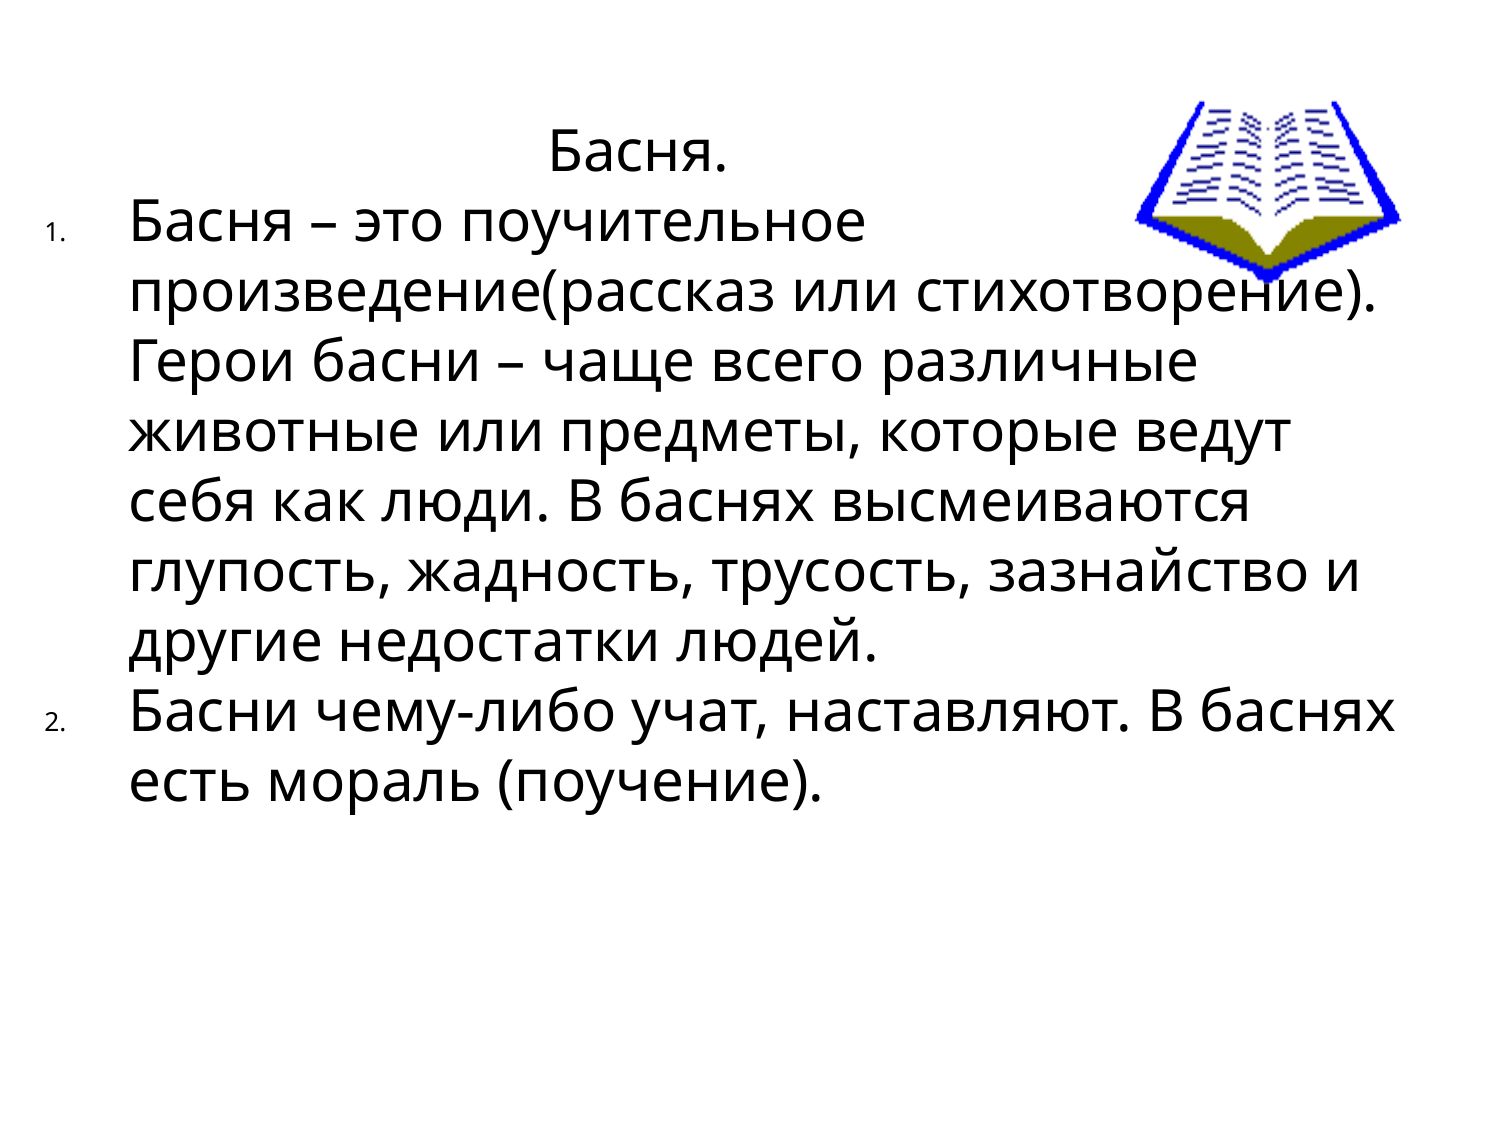

Басня.
Басня – это поучительное произведение(рассказ или стихотворение). Герои басни – чаще всего различные животные или предметы, которые ведут себя как люди. В баснях высмеиваются глупость, жадность, трусость, зазнайство и другие недостатки людей.
Басни чему-либо учат, наставляют. В баснях есть мораль (поучение).